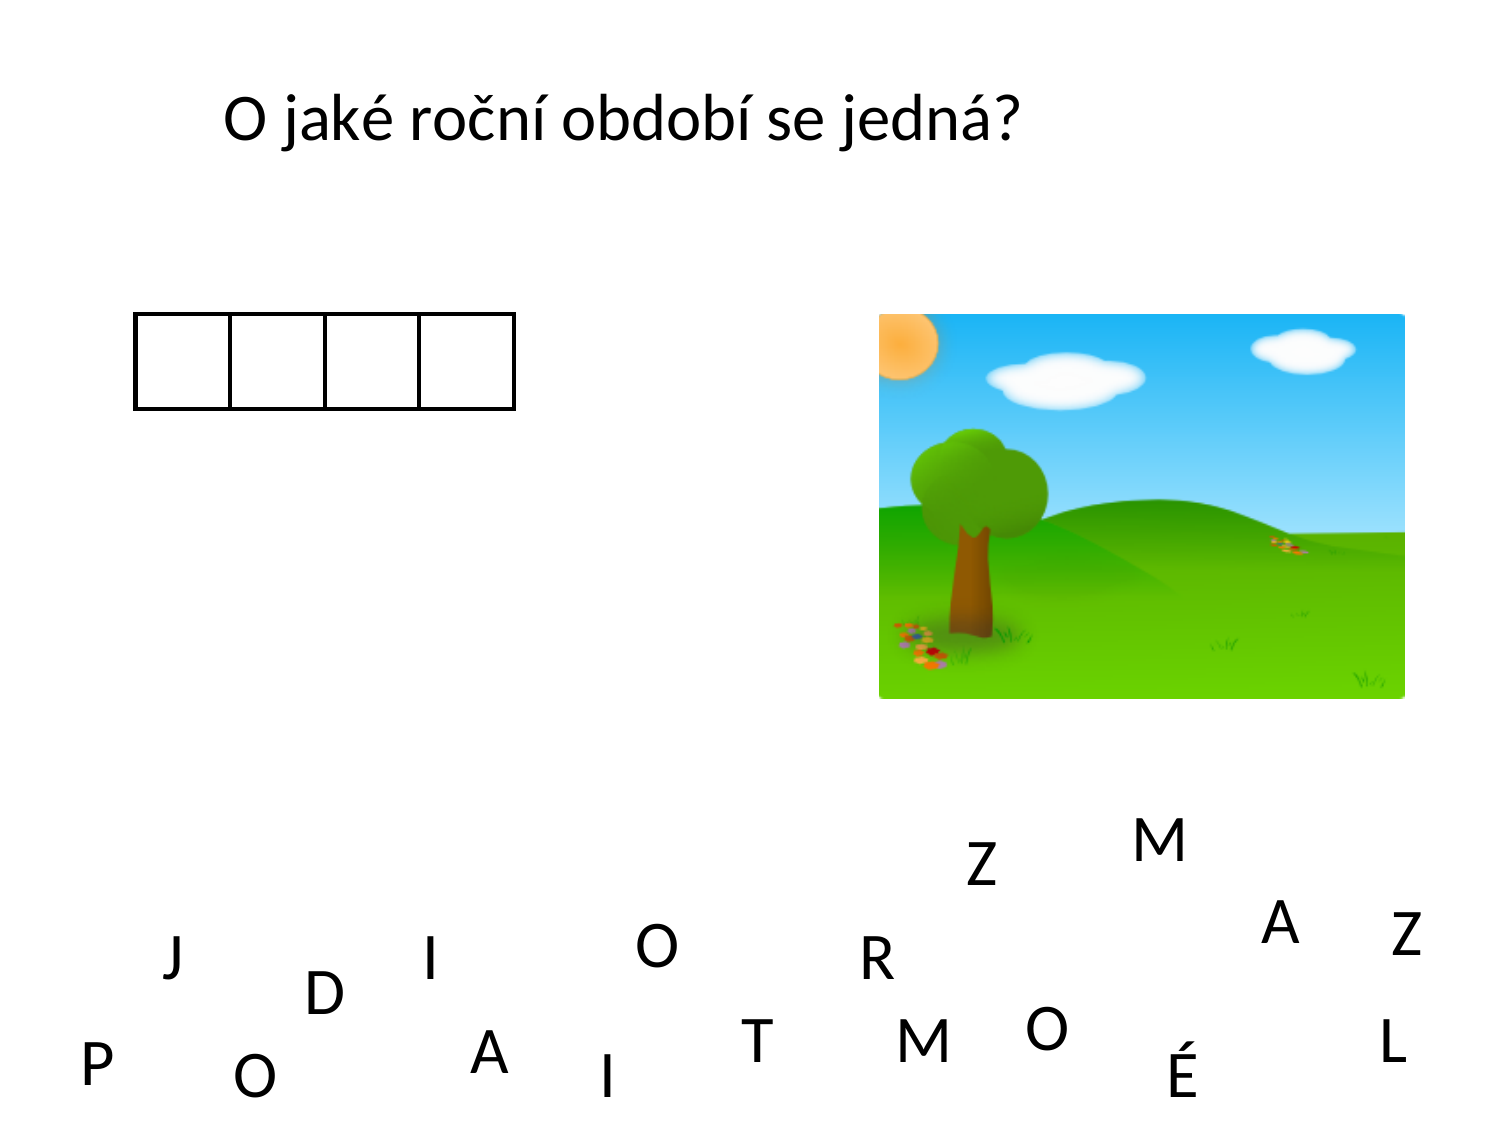

O jaké roční období se jedná?
M
Z
A
Z
O
J
I
R
D
O
T
M
L
A
P
O
I
É